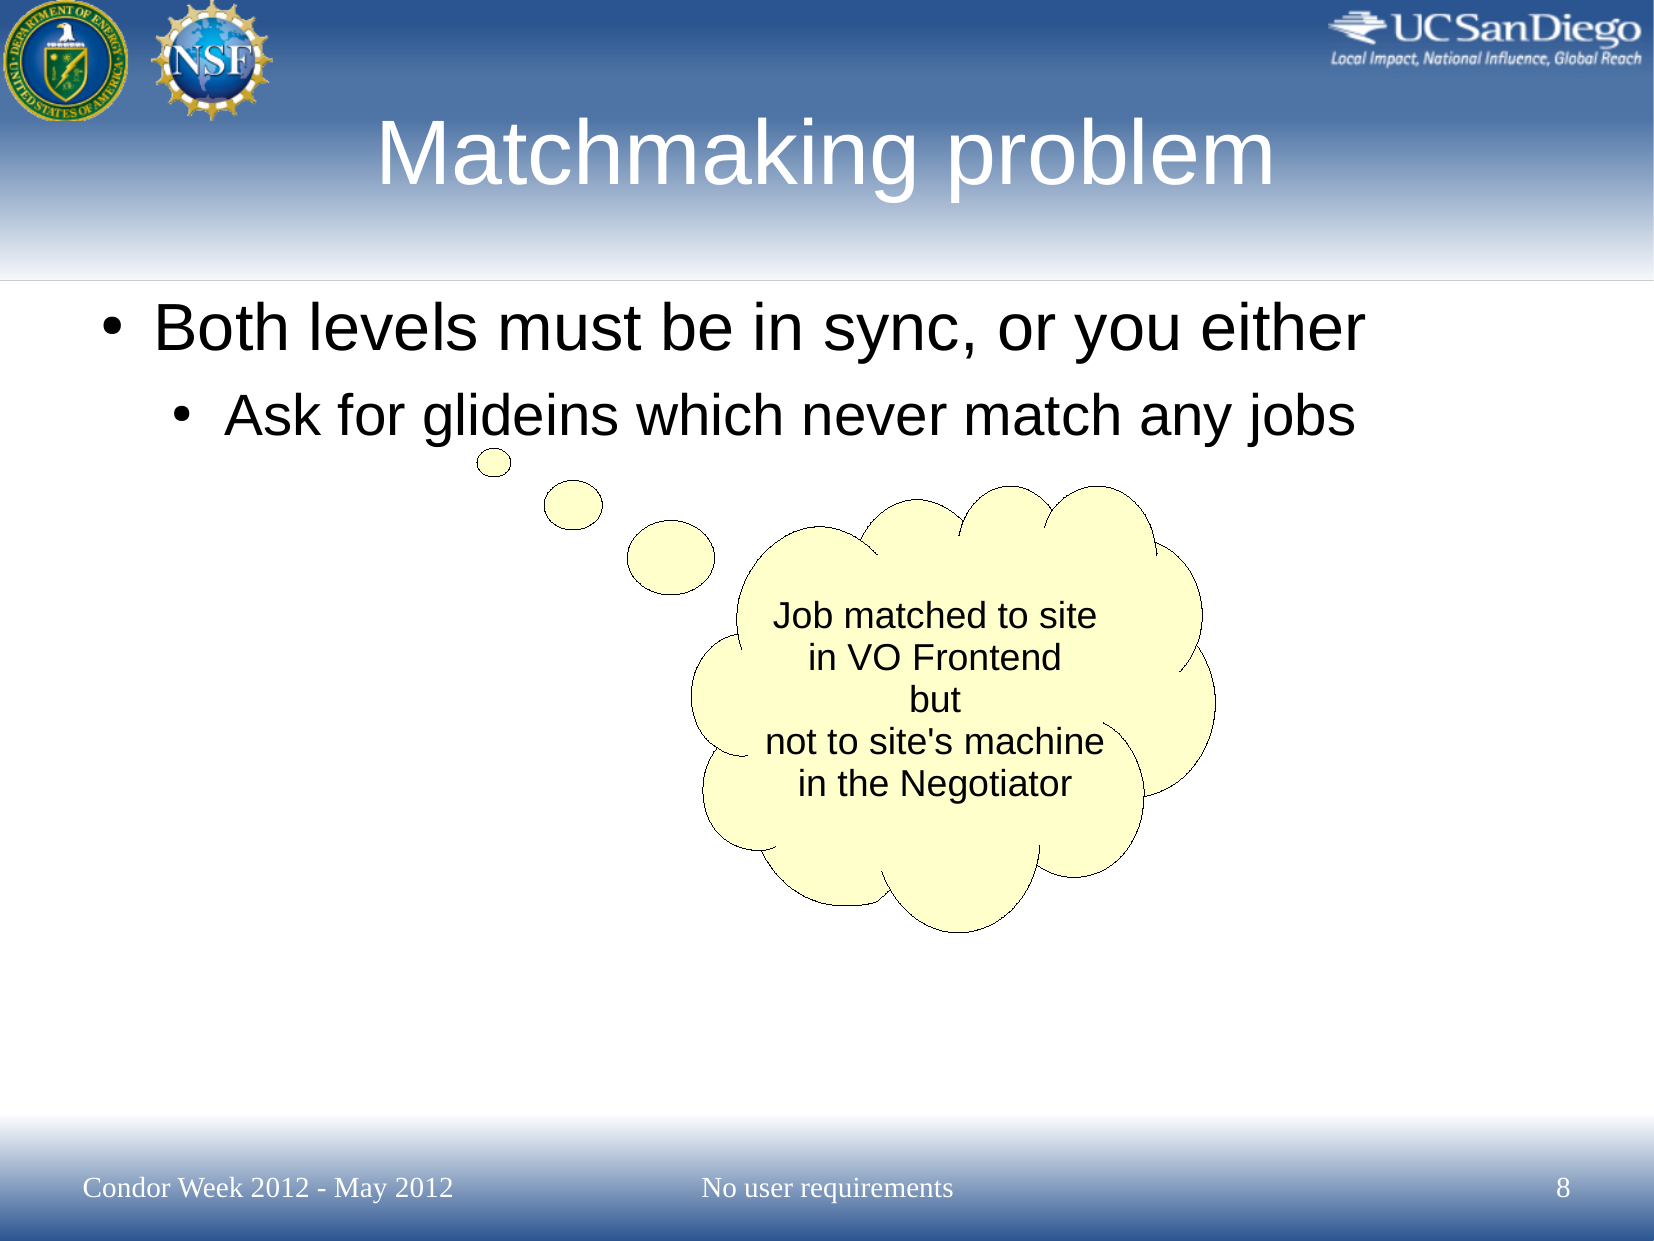

# Matchmaking problem
Both levels must be in sync, or you either
Ask for glideins which never match any jobs
Job matched to site
in VO Frontend
but
not to site's machine
in the Negotiator
Condor Week 2012 - May 2012
No user requirements
8